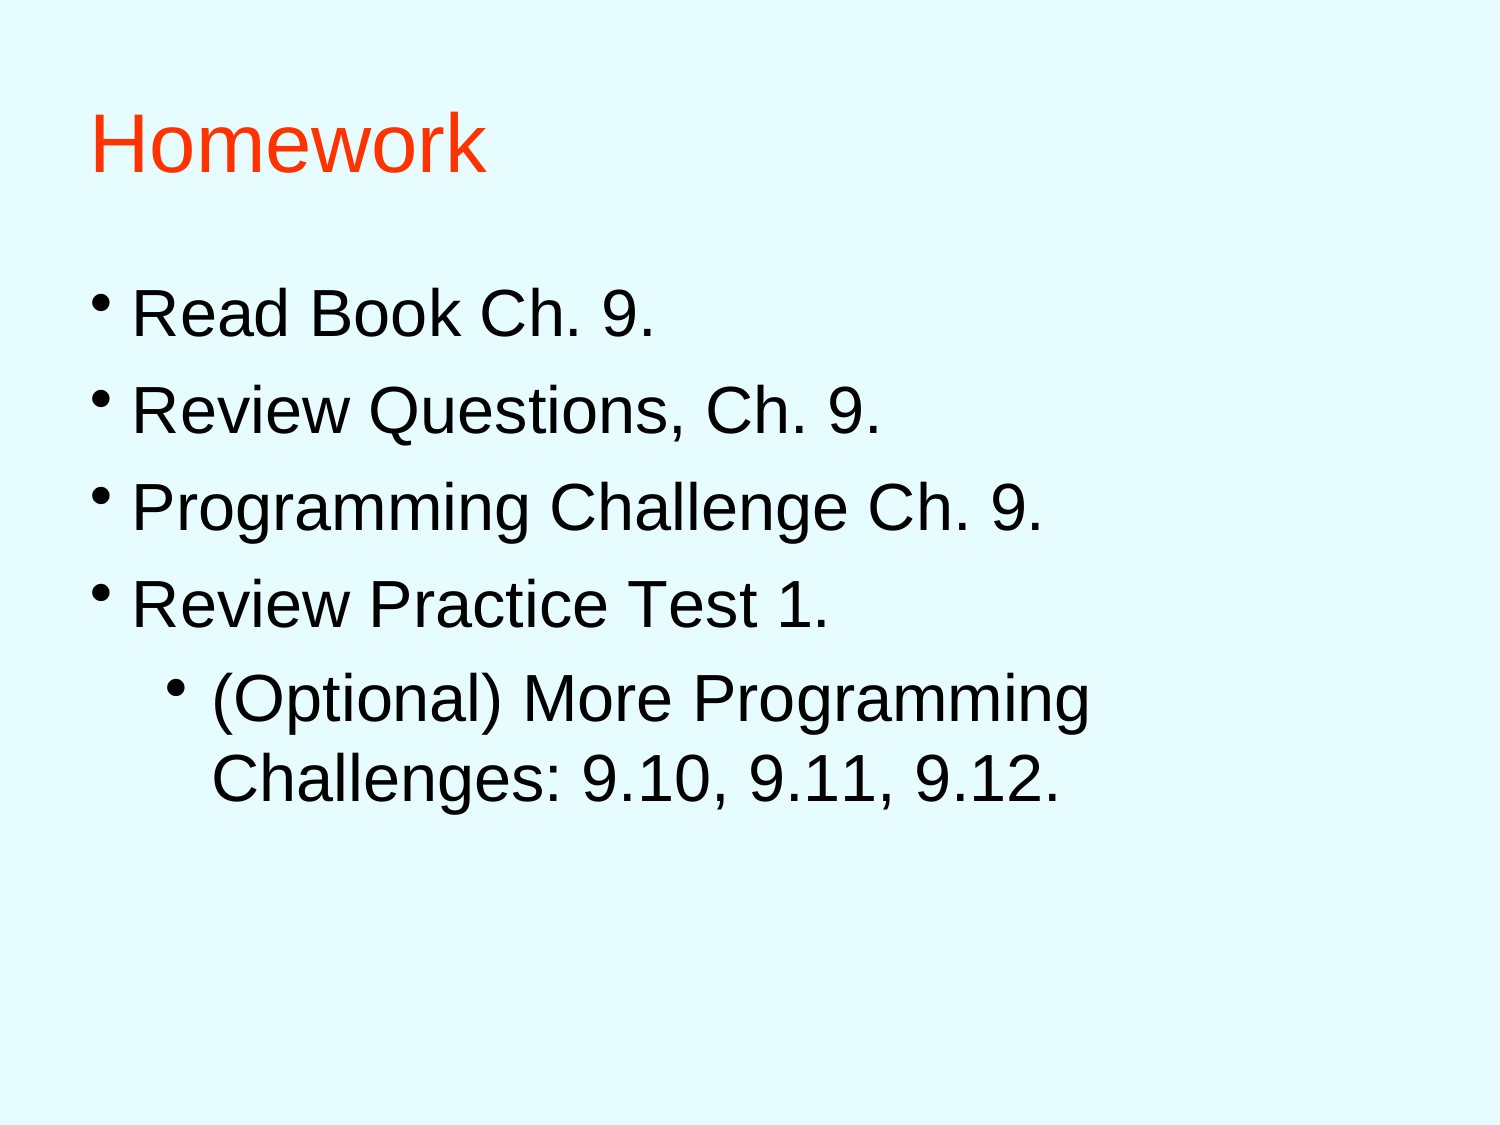

# Homework
 Read Book Ch. 9.
 Review Questions, Ch. 9.
 Programming Challenge Ch. 9.
 Review Practice Test 1.
(Optional) More Programming Challenges: 9.10, 9.11, 9.12.